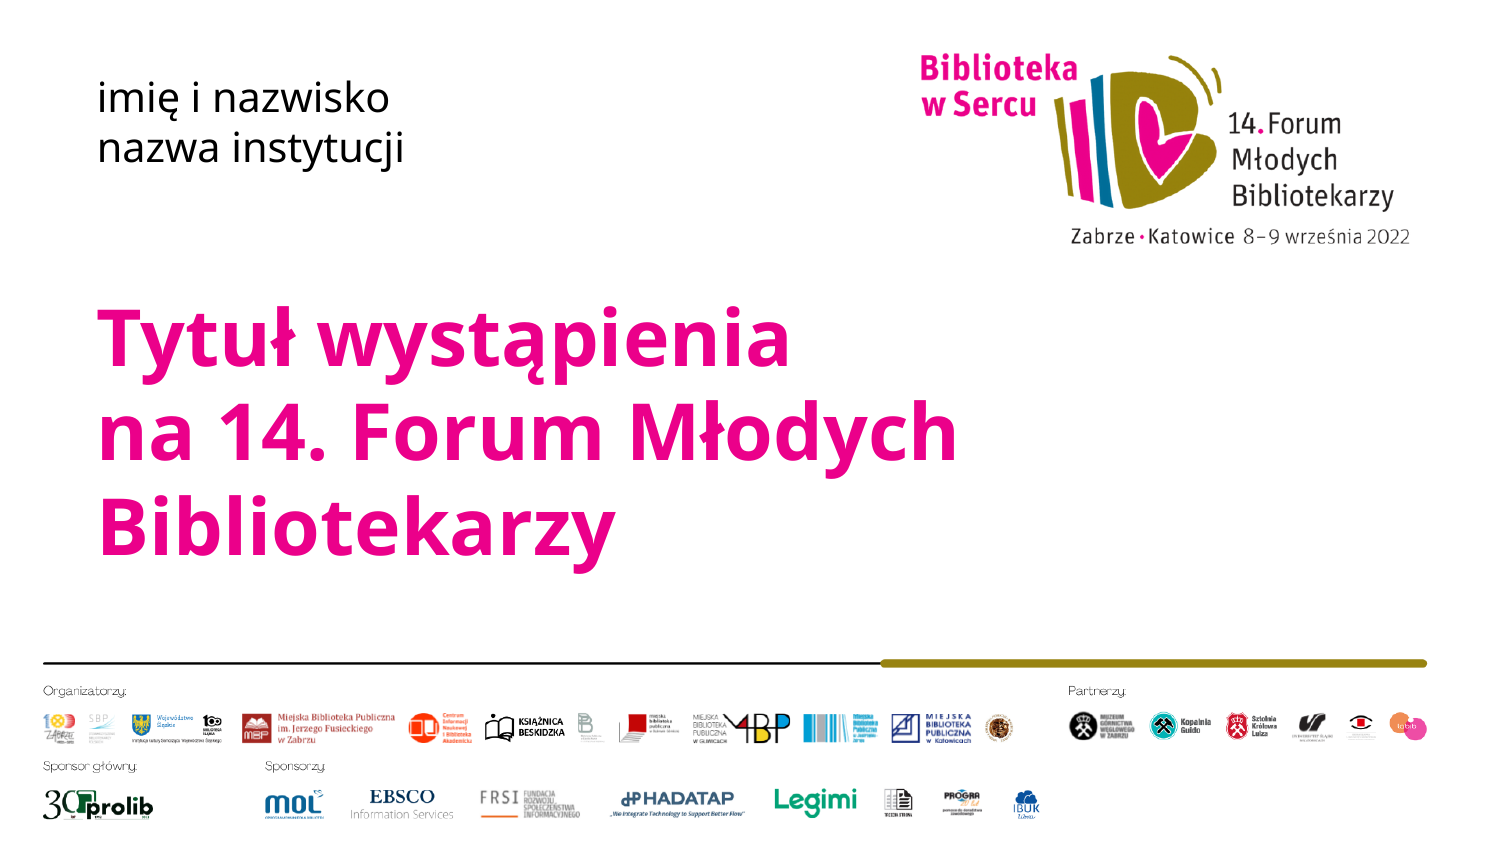

imię i nazwisko
nazwa instytucji
# Tytuł wystąpienia na 14. Forum Młodych Bibliotekarzy